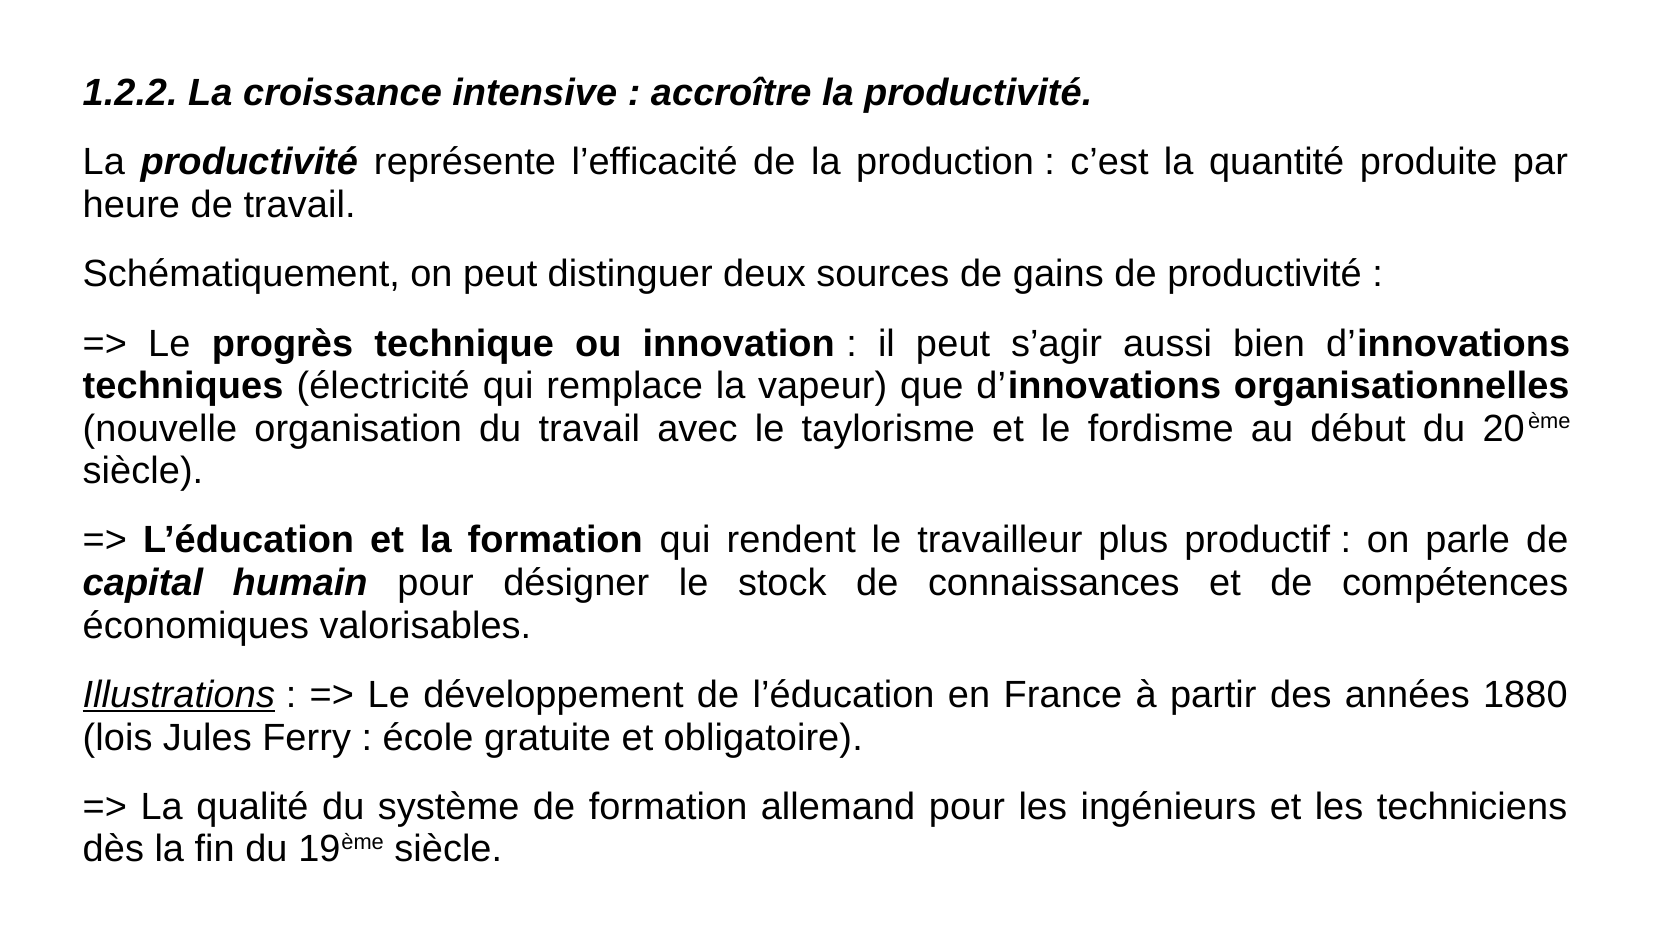

# 1.2.2. La croissance intensive : accroître la productivité.
La productivité représente l’efficacité de la production : c’est la quantité produite par heure de travail.
Schématiquement, on peut distinguer deux sources de gains de productivité :
=> Le progrès technique ou innovation : il peut s’agir aussi bien d’innovations techniques (électricité qui remplace la vapeur) que d’innovations organisationnelles (nouvelle organisation du travail avec le taylorisme et le fordisme au début du 20ème siècle).
=> L’éducation et la formation qui rendent le travailleur plus productif : on parle de capital humain pour désigner le stock de connaissances et de compétences économiques valorisables.
Illustrations : => Le développement de l’éducation en France à partir des années 1880 (lois Jules Ferry : école gratuite et obligatoire).
=> La qualité du système de formation allemand pour les ingénieurs et les techniciens dès la fin du 19ème siècle.